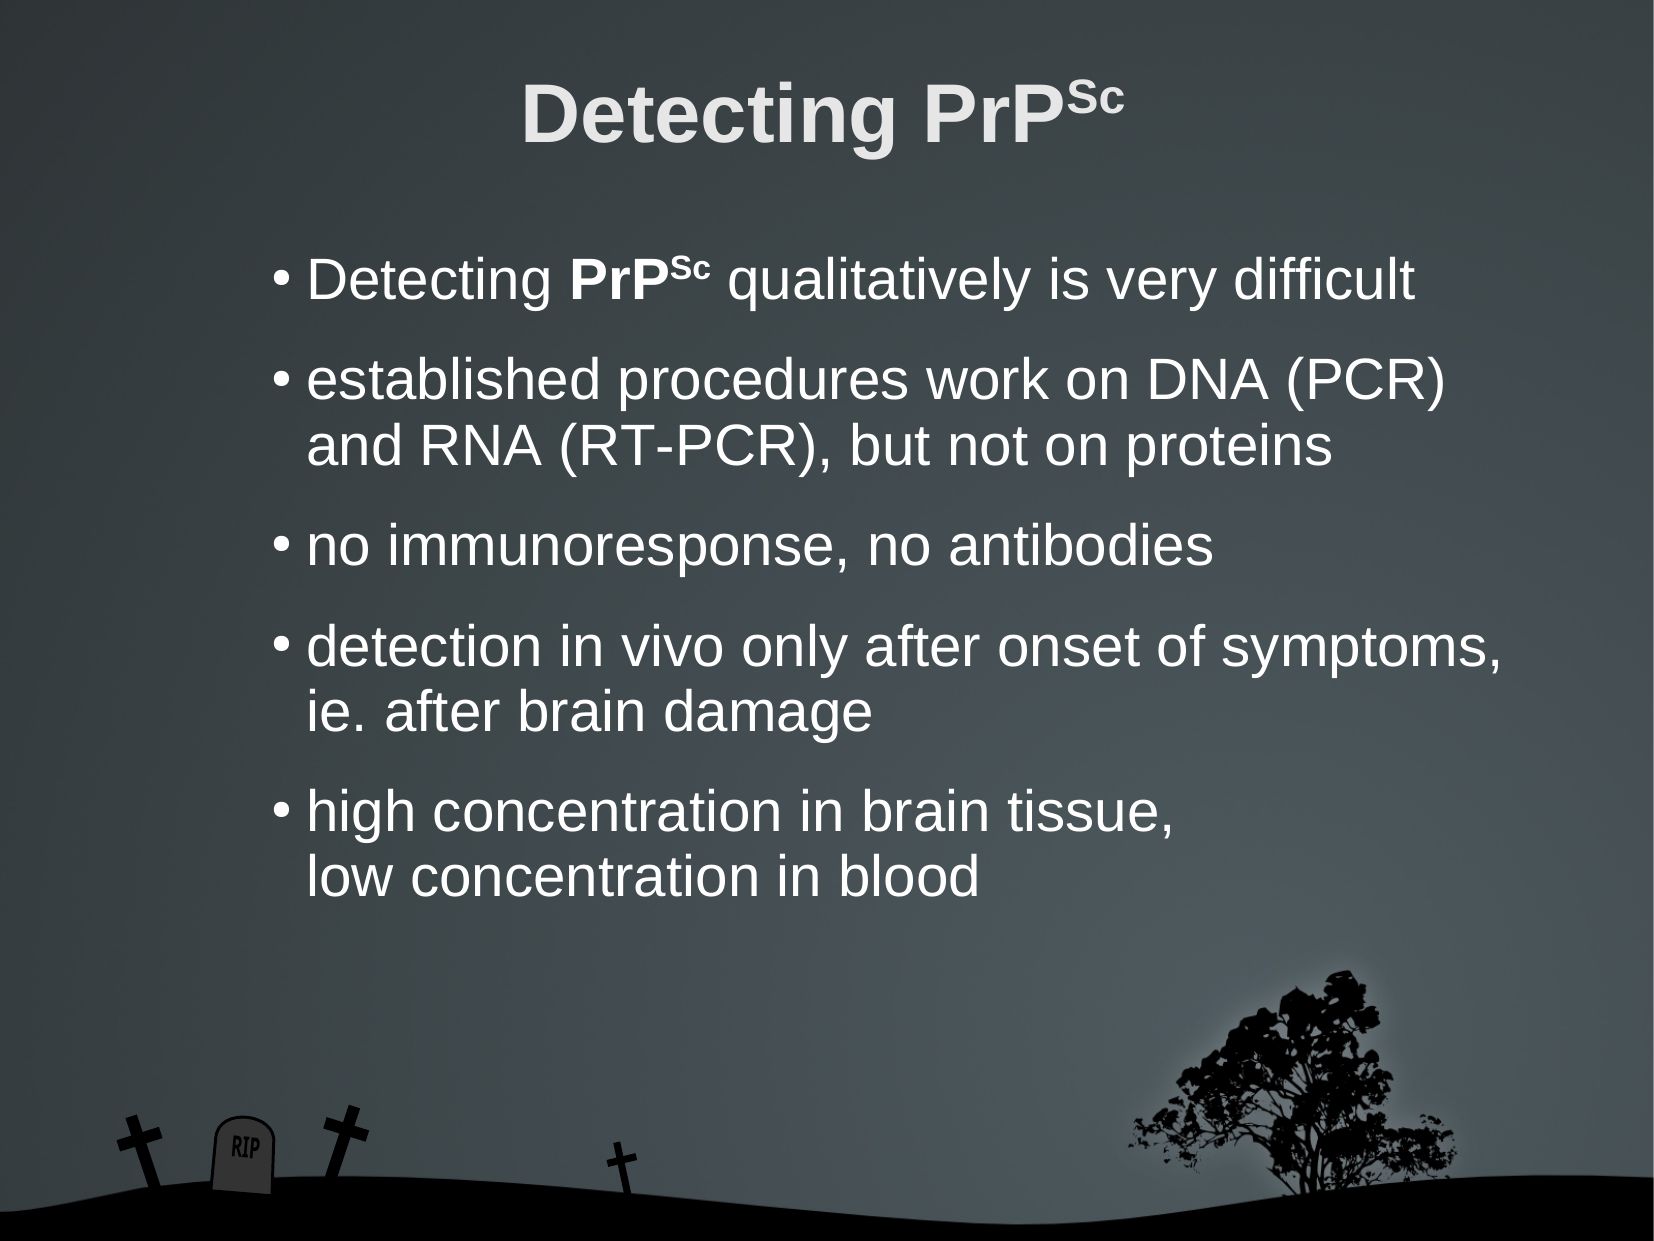

# Detecting PrPSc
Detecting PrPSc qualitatively is very difficult
established procedures work on DNA (PCR)
and RNA (RT-PCR), but not on proteins
no immunoresponse, no antibodies
detection in vivo only after onset of symptoms,
ie. after brain damage
high concentration in brain tissue,
low concentration in blood
RIP